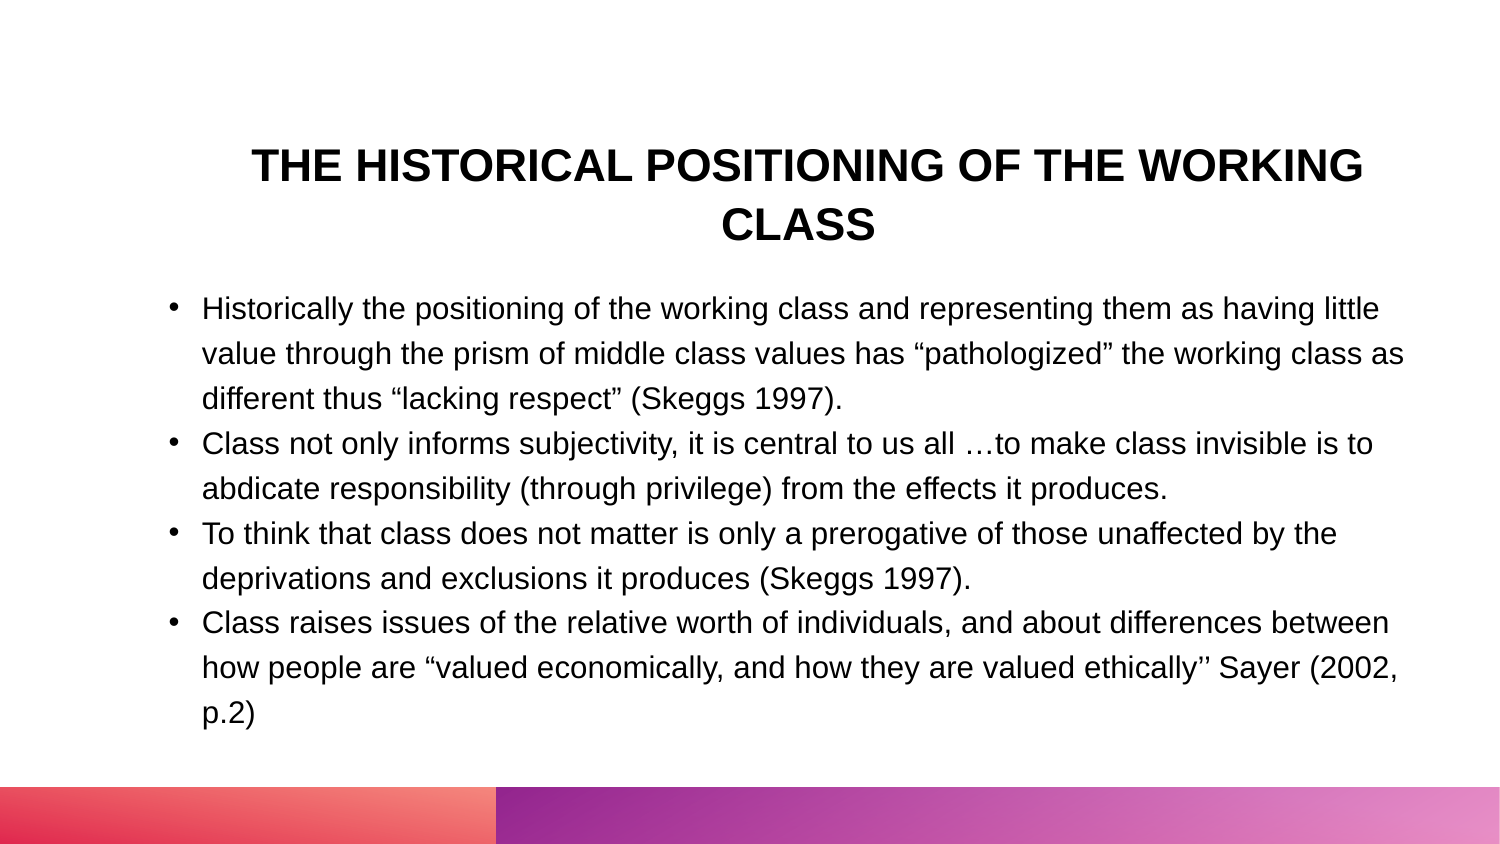

THE HISTORICAL POSITIONING OF THE WORKING CLASS
Historically the positioning of the working class and representing them as having little value through the prism of middle class values has “pathologized” the working class as different thus “lacking respect” (Skeggs 1997).
Class not only informs subjectivity, it is central to us all …to make class invisible is to abdicate responsibility (through privilege) from the effects it produces.
To think that class does not matter is only a prerogative of those unaffected by the deprivations and exclusions it produces (Skeggs 1997).
Class raises issues of the relative worth of individuals, and about differences between how people are “valued economically, and how they are valued ethically’’ Sayer (2002, p.2)